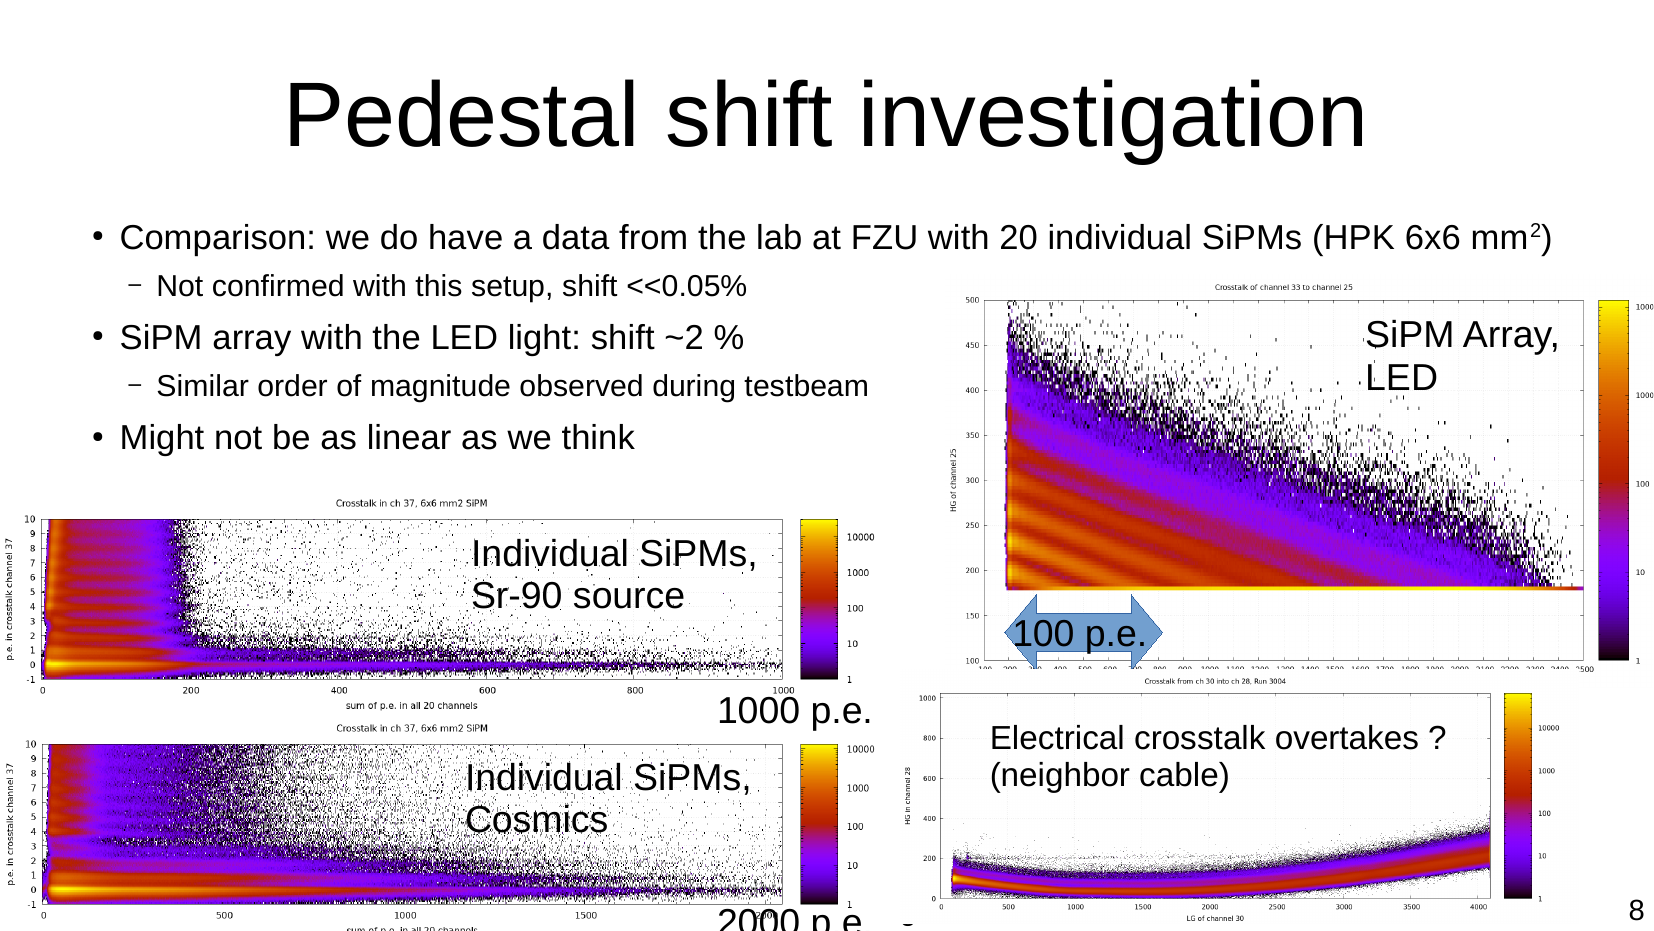

# Pedestal shift investigation
Comparison: we do have a data from the lab at FZU with 20 individual SiPMs (HPK 6x6 mm2)
Not confirmed with this setup, shift <<0.05%
SiPM array with the LED light: shift ~2 %
Similar order of magnitude observed during testbeam
Might not be as linear as we think
SiPM Array,
LED
Individual SiPMs,
Sr-90 source
100 p.e.
1000 p.e.
Electrical crosstalk overtakes ?
(neighbor cable)
Individual SiPMs,
Cosmics
2000 p.e.